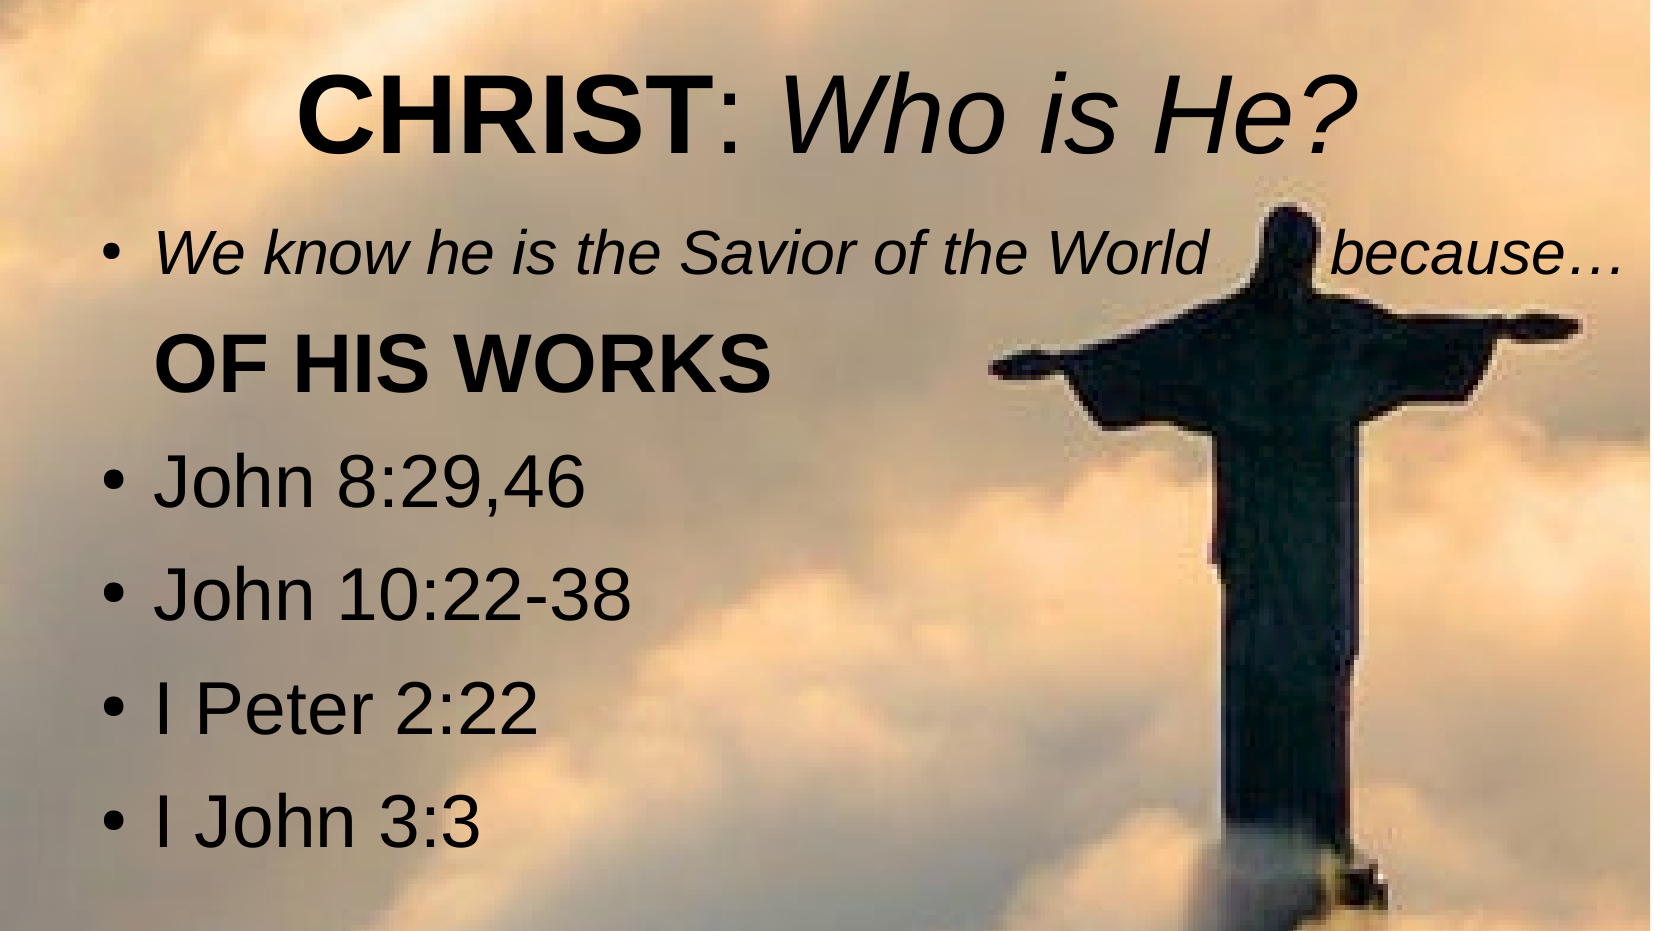

# CHRIST: Who is He?
We know he is the Savior of the World because…
OF HIS WORKS
John 8:29,46
John 10:22-38
I Peter 2:22
I John 3:3